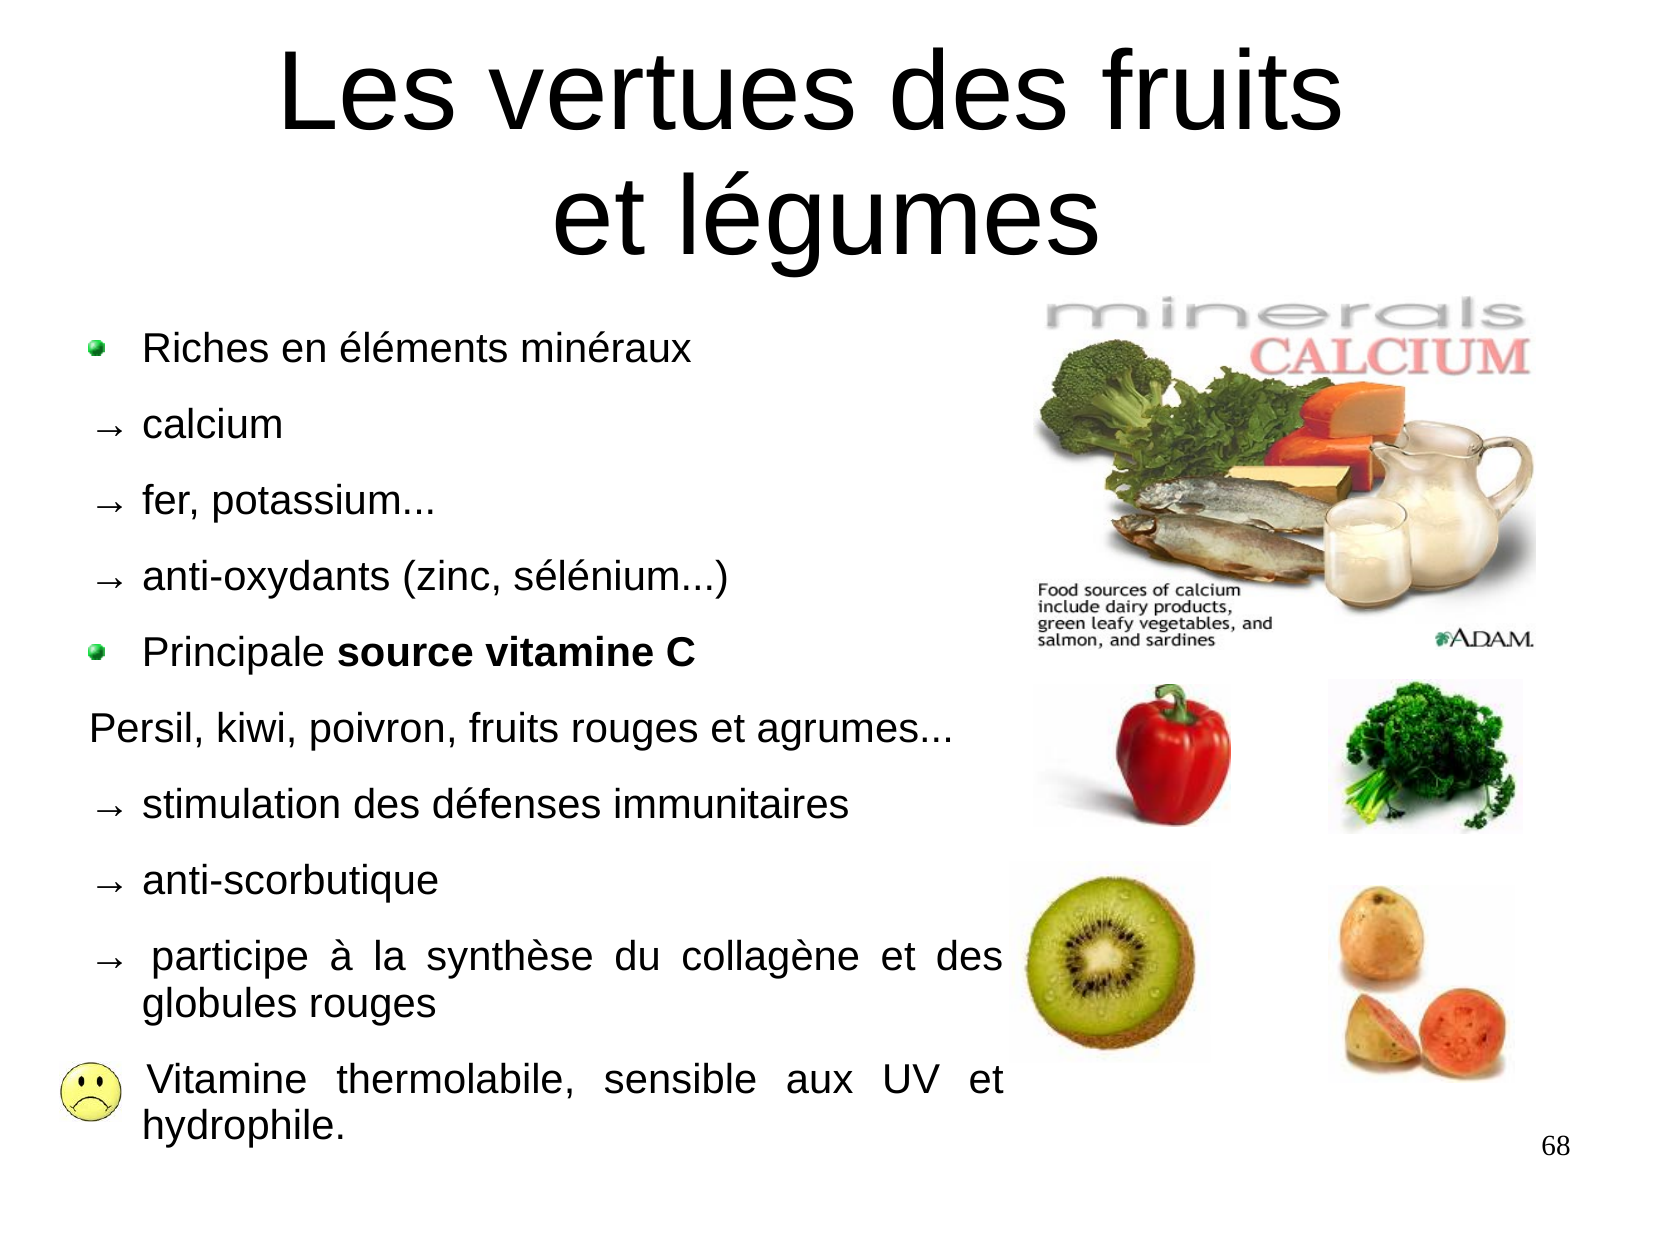

# Les vertues des fruits et légumes
Riches en éléments minéraux
→ calcium
→ fer, potassium...
→ anti-oxydants (zinc, sélénium...)
Principale source vitamine C
Persil, kiwi, poivron, fruits rouges et agrumes...
→ stimulation des défenses immunitaires
→ anti-scorbutique
→ participe à la synthèse du collagène et des globules rouges
 Vitamine thermolabile, sensible aux UV et hydrophile.
68